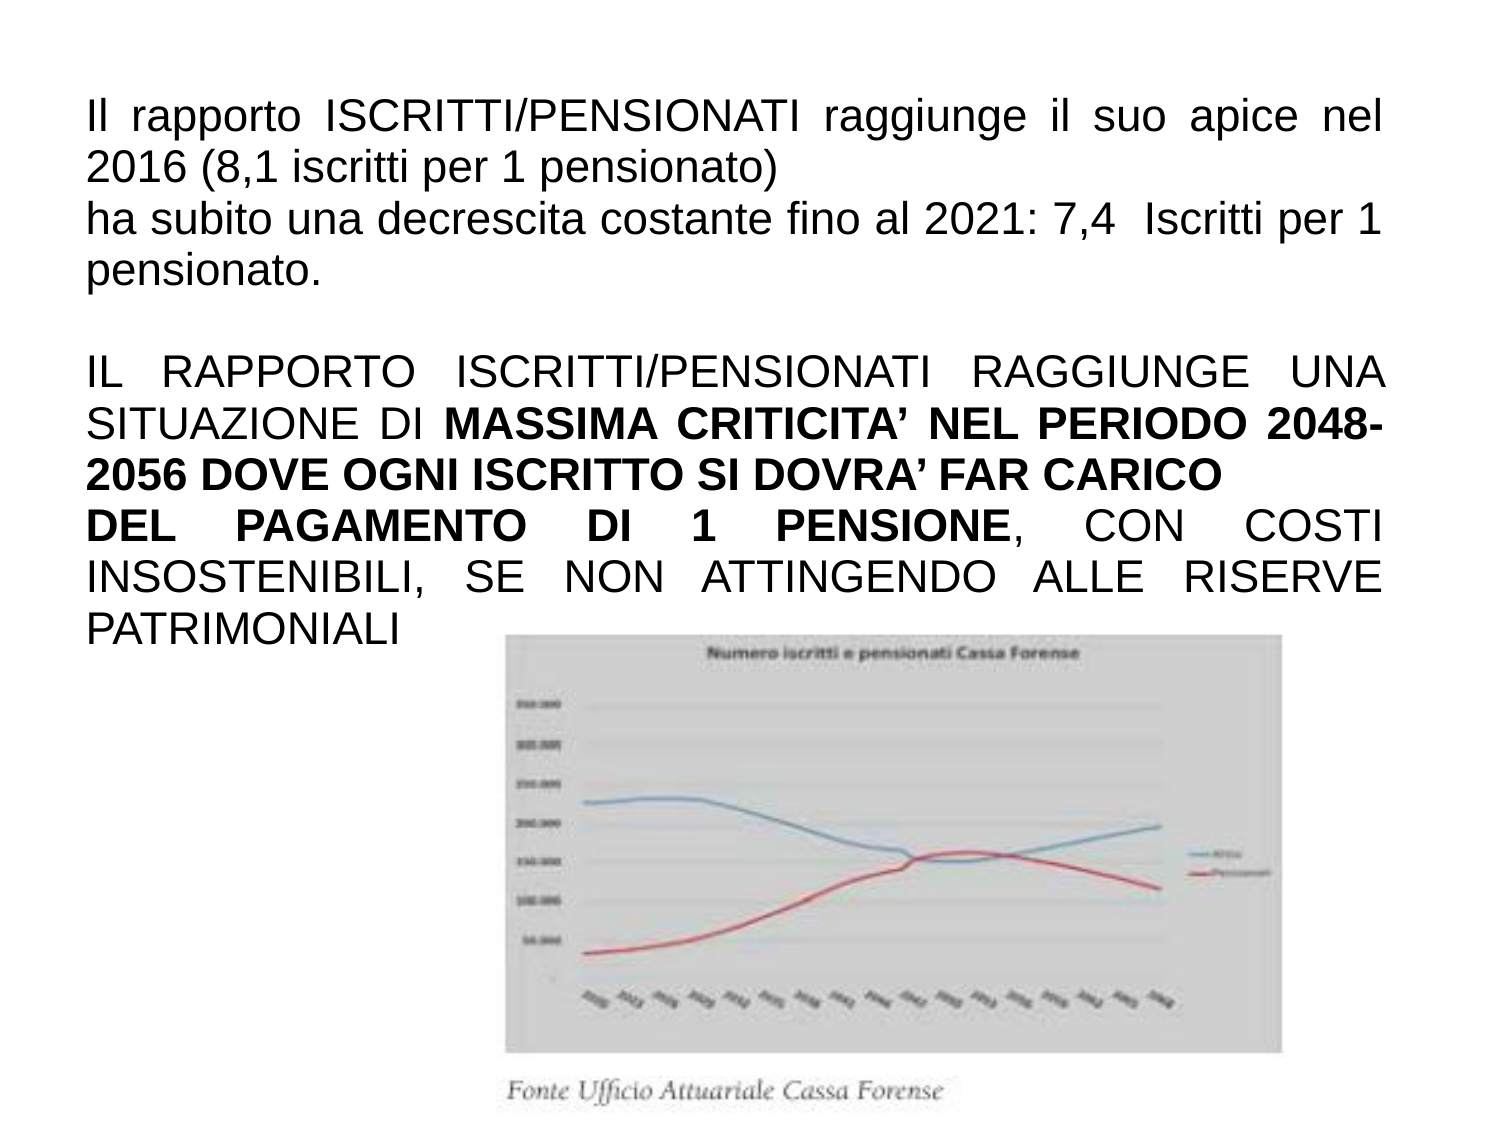

Il rapporto ISCRITTI/PENSIONATI raggiunge il suo apice nel 2016 (8,1 iscritti per 1 pensionato)
ha subito una decrescita costante fino al 2021: 7,4 Iscritti per 1 pensionato.
IL RAPPORTO ISCRITTI/PENSIONATI RAGGIUNGE UNA SITUAZIONE DI MASSIMA CRITICITA’ NEL PERIODO 2048-2056 DOVE OGNI ISCRITTO SI DOVRA’ FAR CARICO
DEL PAGAMENTO DI 1 PENSIONE, CON COSTI INSOSTENIBILI, SE NON ATTINGENDO ALLE RISERVE PATRIMONIALI